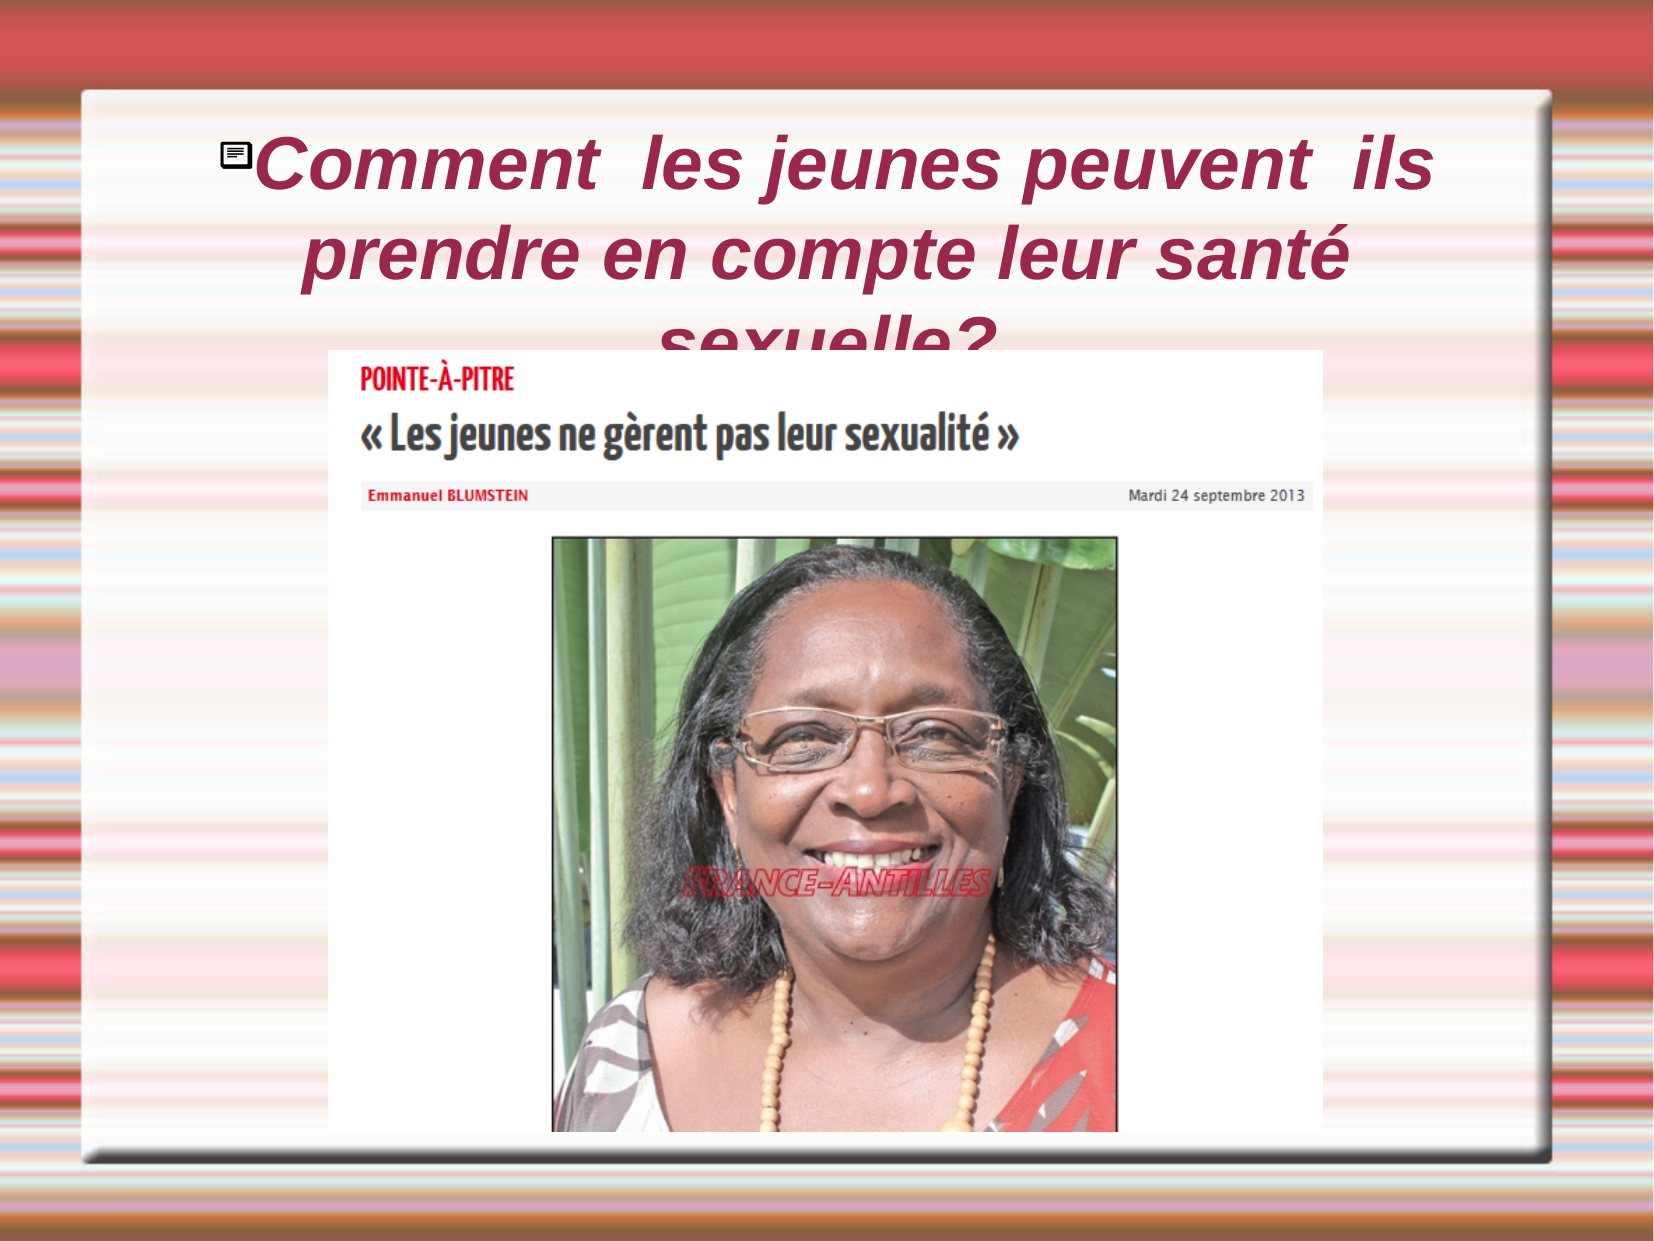

# Comment les jeunes peuvent ils prendre en compte leur santé sexuelle?